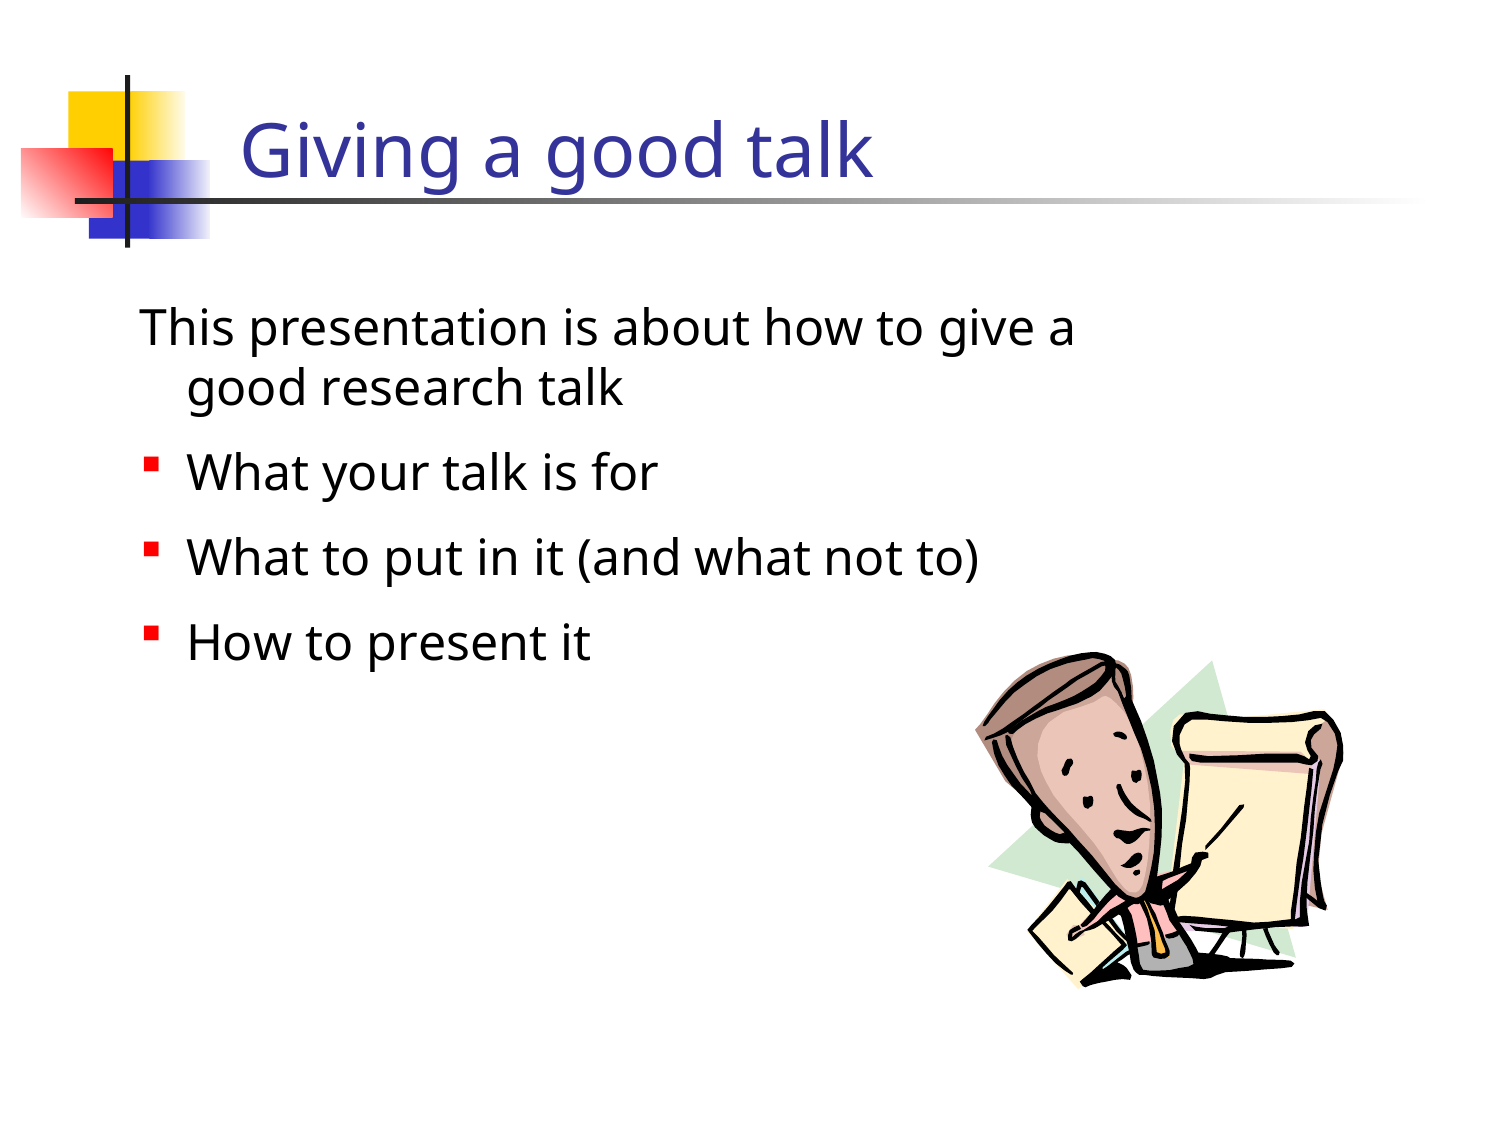

# Giving a good talk
This presentation is about how to give a good research talk
What your talk is for
What to put in it (and what not to)‏
How to present it